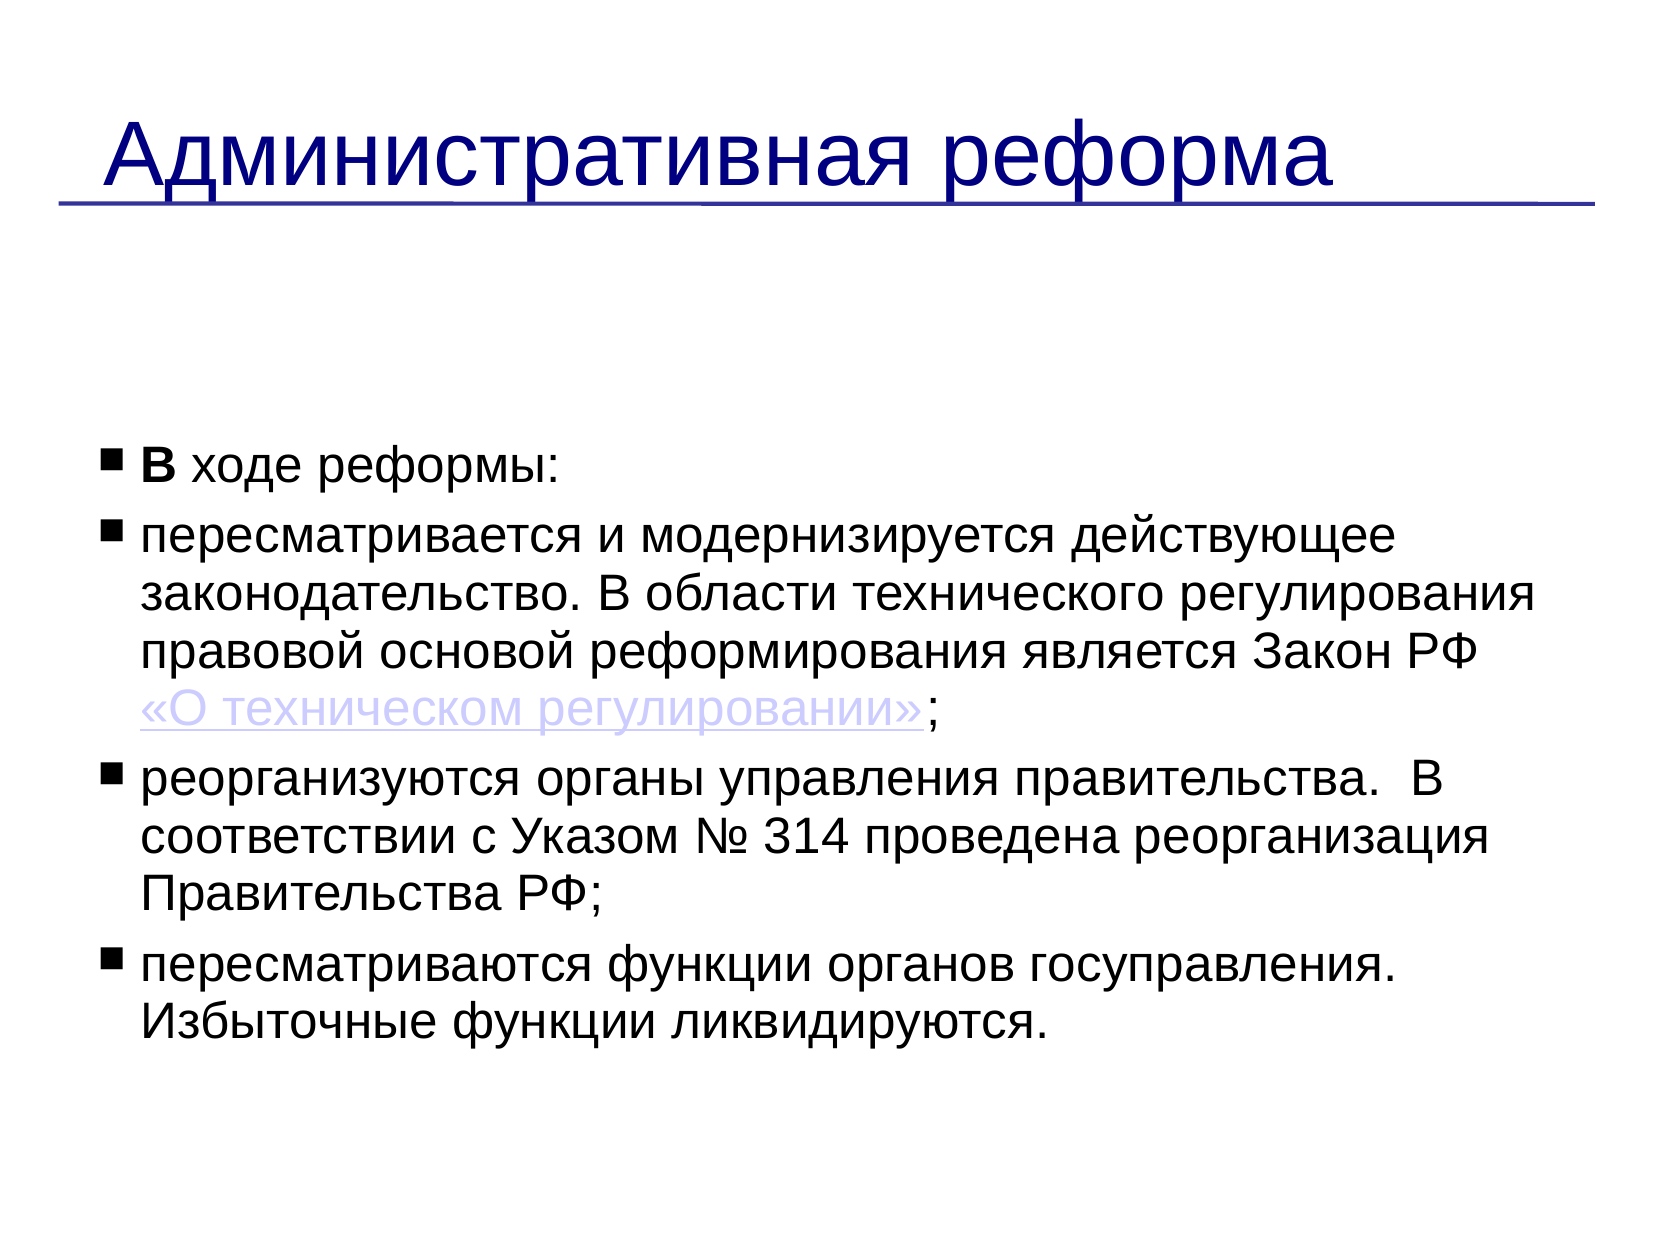

# Административная реформа
В ходе реформы:
пересматривается и модернизируется действующее законодательство. В области технического регулирования правовой основой реформирования является Закон РФ «О техническом регулировании»;
реорганизуются органы управления правительства. В соответствии с Указом № 314 проведена реорганизация Правительства РФ;
пересматриваются функции органов госуправления. Избыточные функции ликвидируются.